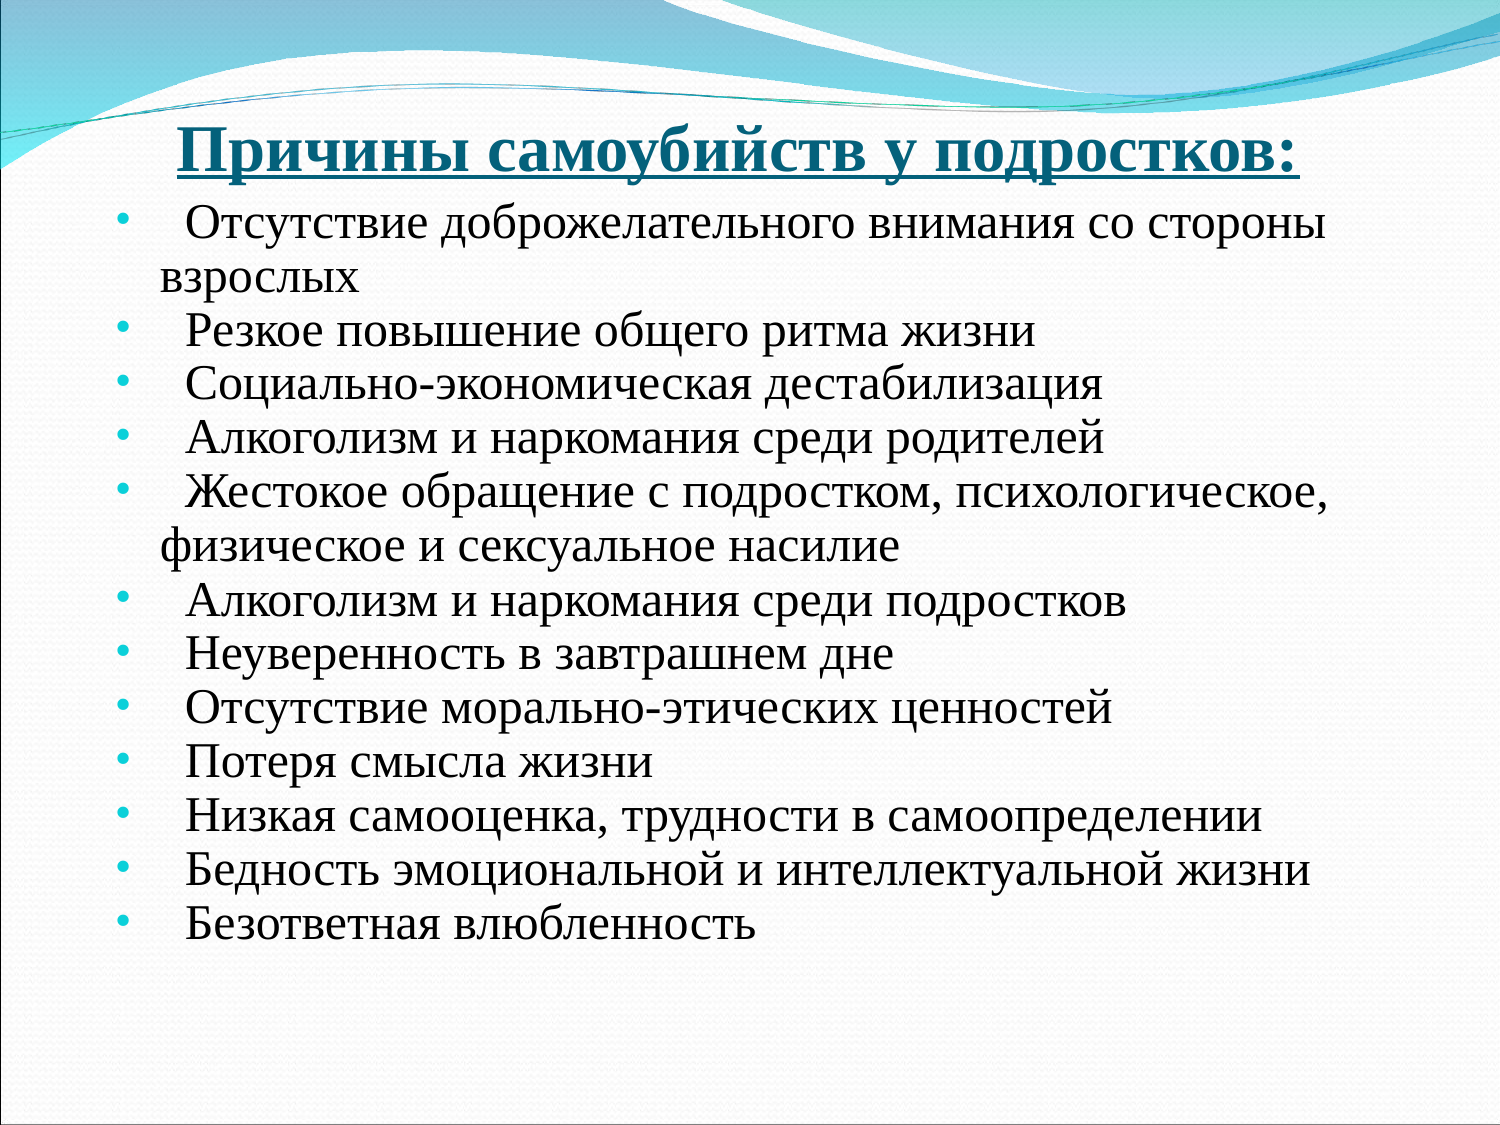

# Причины самоубийств у подростков:
 Отсутствие доброжелательного внимания со стороны взрослых
 Резкое повышение общего ритма жизни
 Социально-экономическая дестабилизация
 Алкоголизм и наркомания среди родителей
 Жестокое обращение с подростком, психологическое, физическое и сексуальное насилие
 Алкоголизм и наркомания среди подростков
 Неуверенность в завтрашнем дне
 Отсутствие морально-этических ценностей
 Потеря смысла жизни
 Низкая самооценка, трудности в самоопределении
 Бедность эмоциональной и интеллектуальной жизни
 Безответная влюбленность